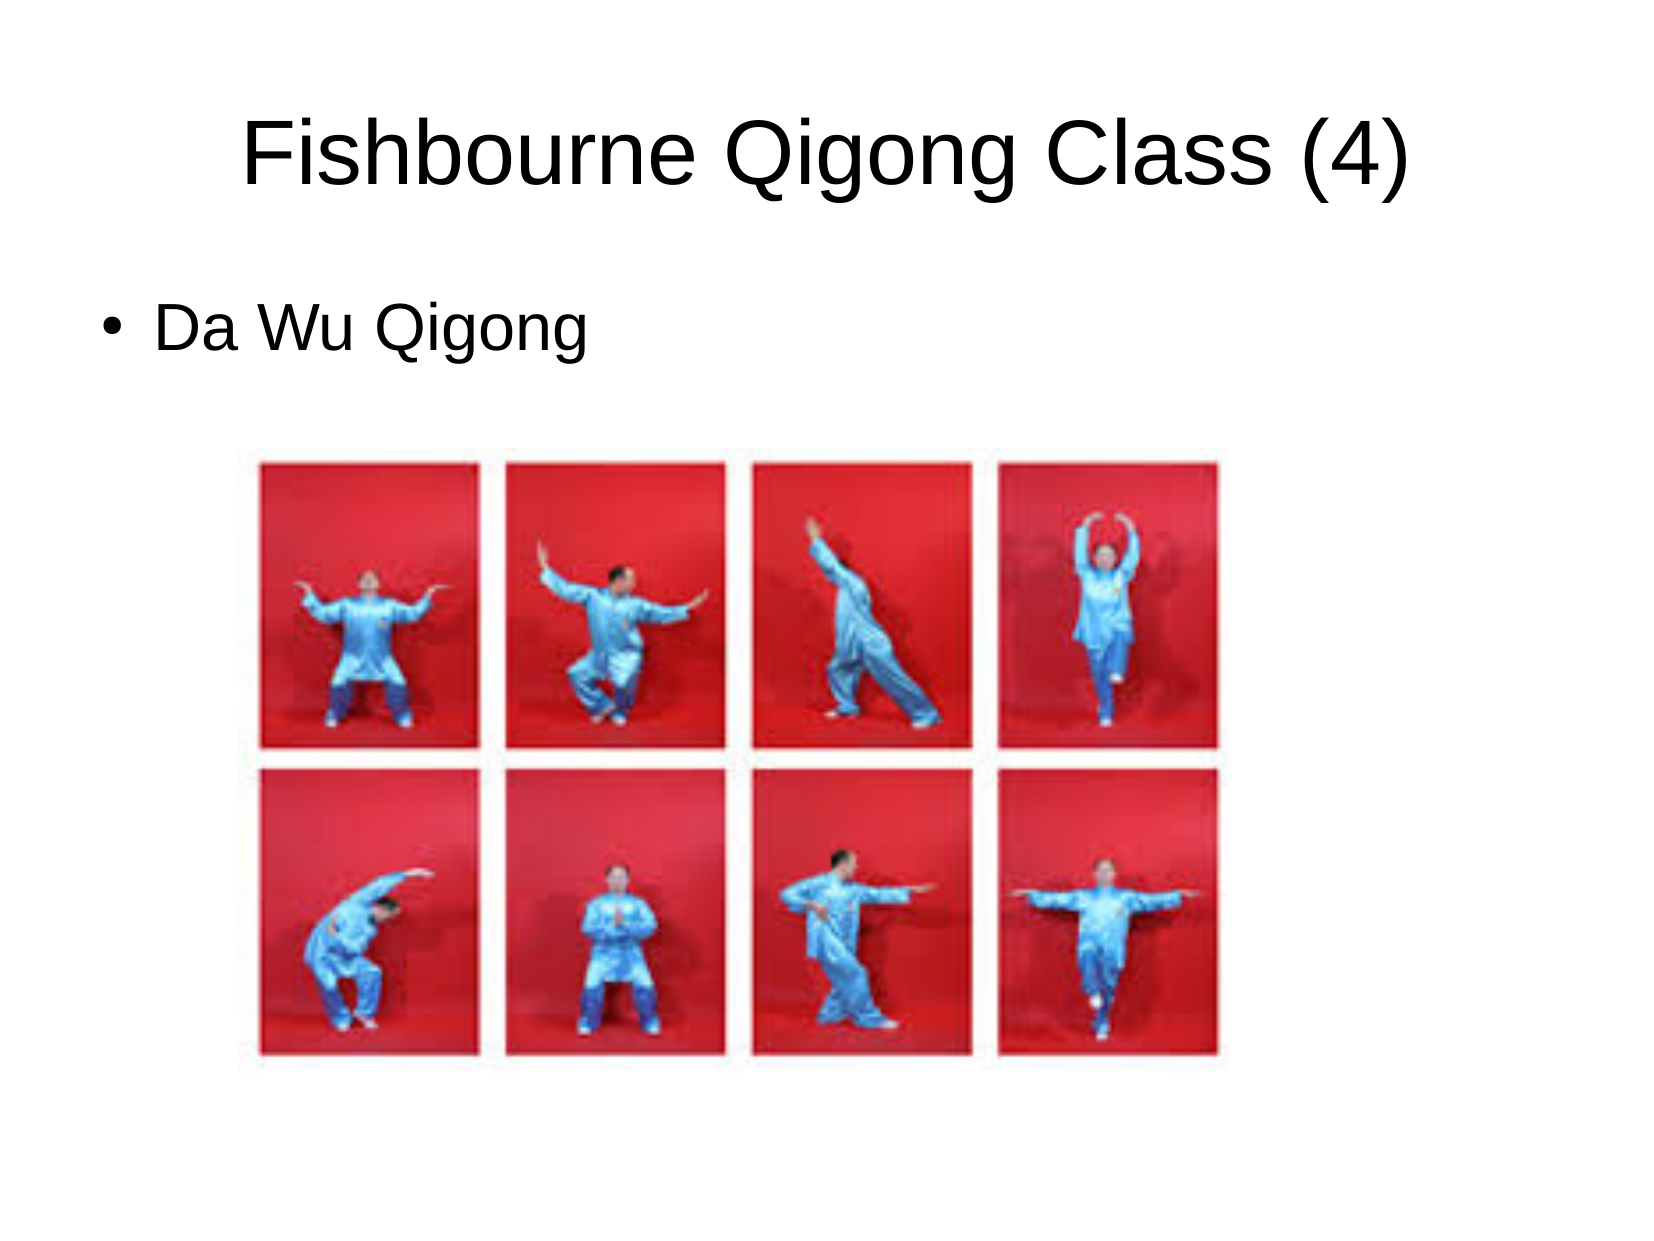

# Fishbourne Qigong Class (4)
Da Wu Qigong